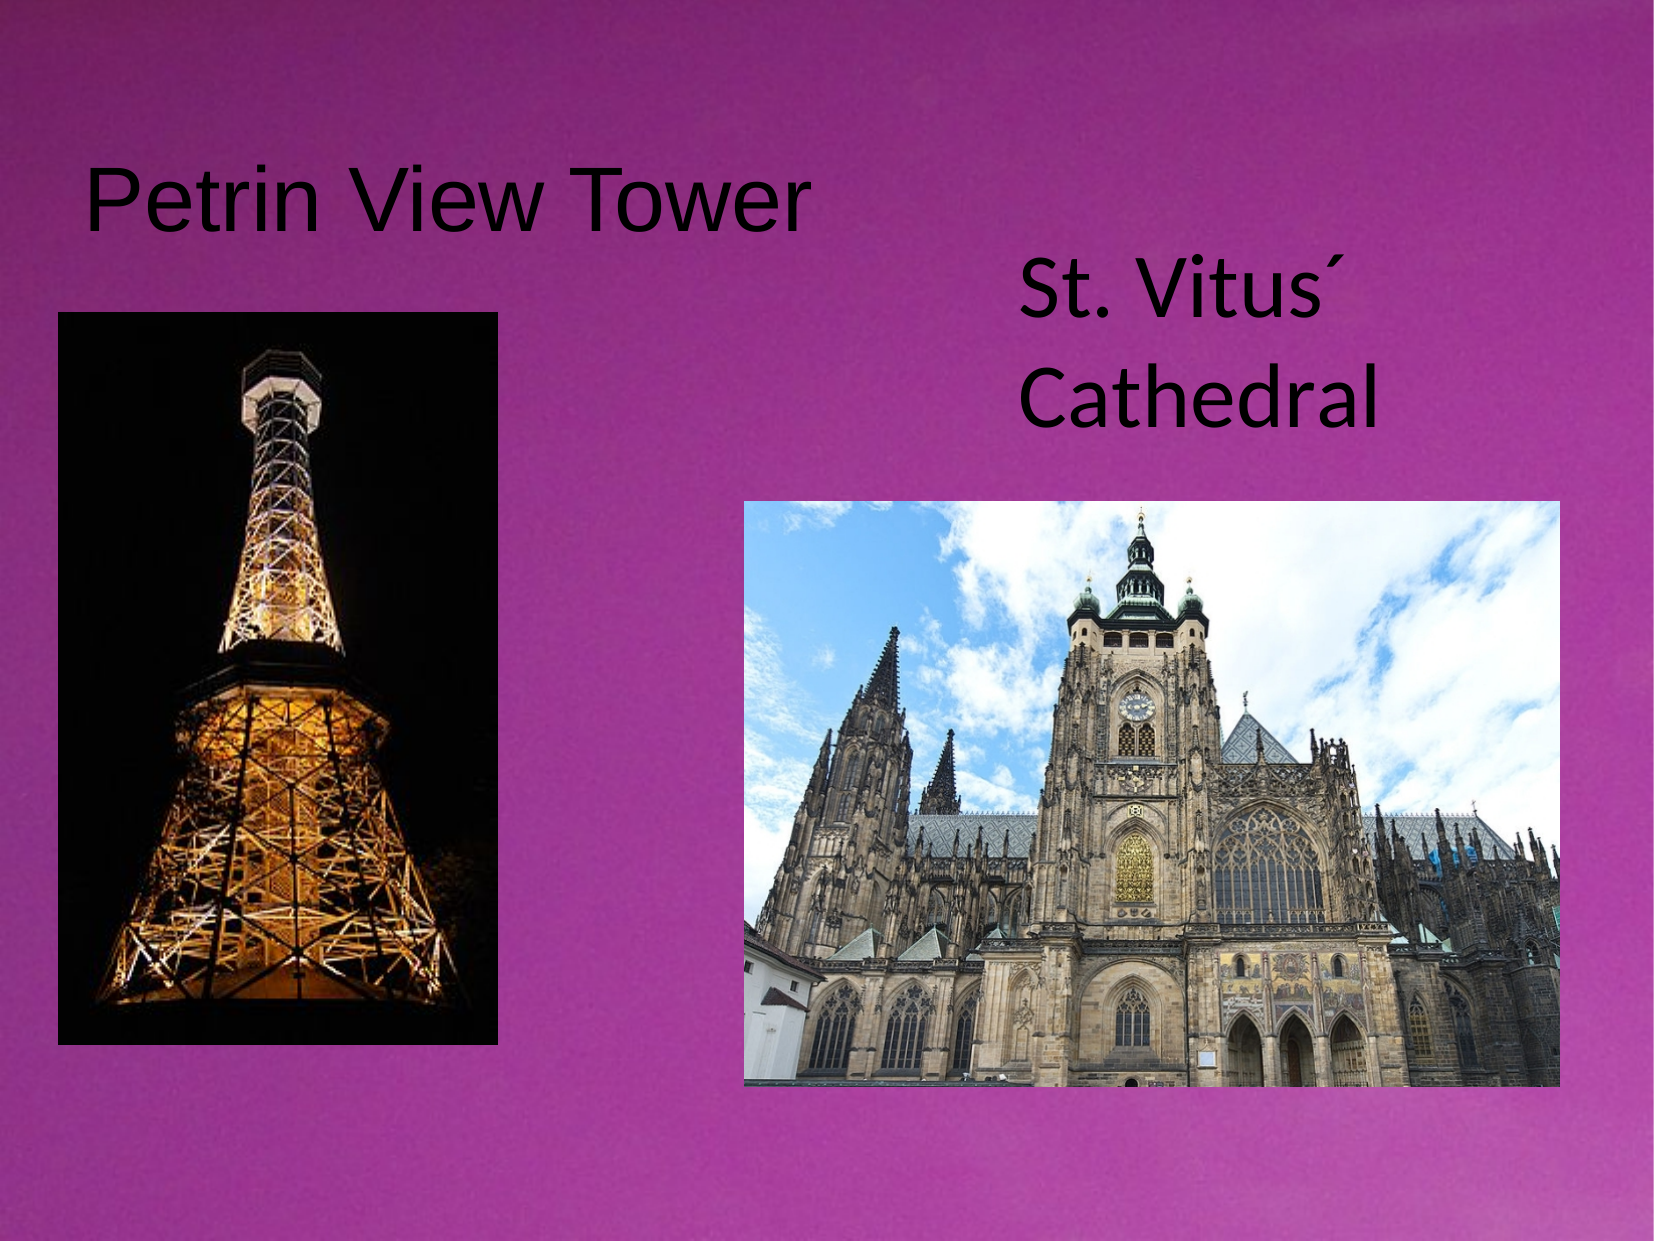

# Petrin View Tower
St. Vitus´ Cathedral
.